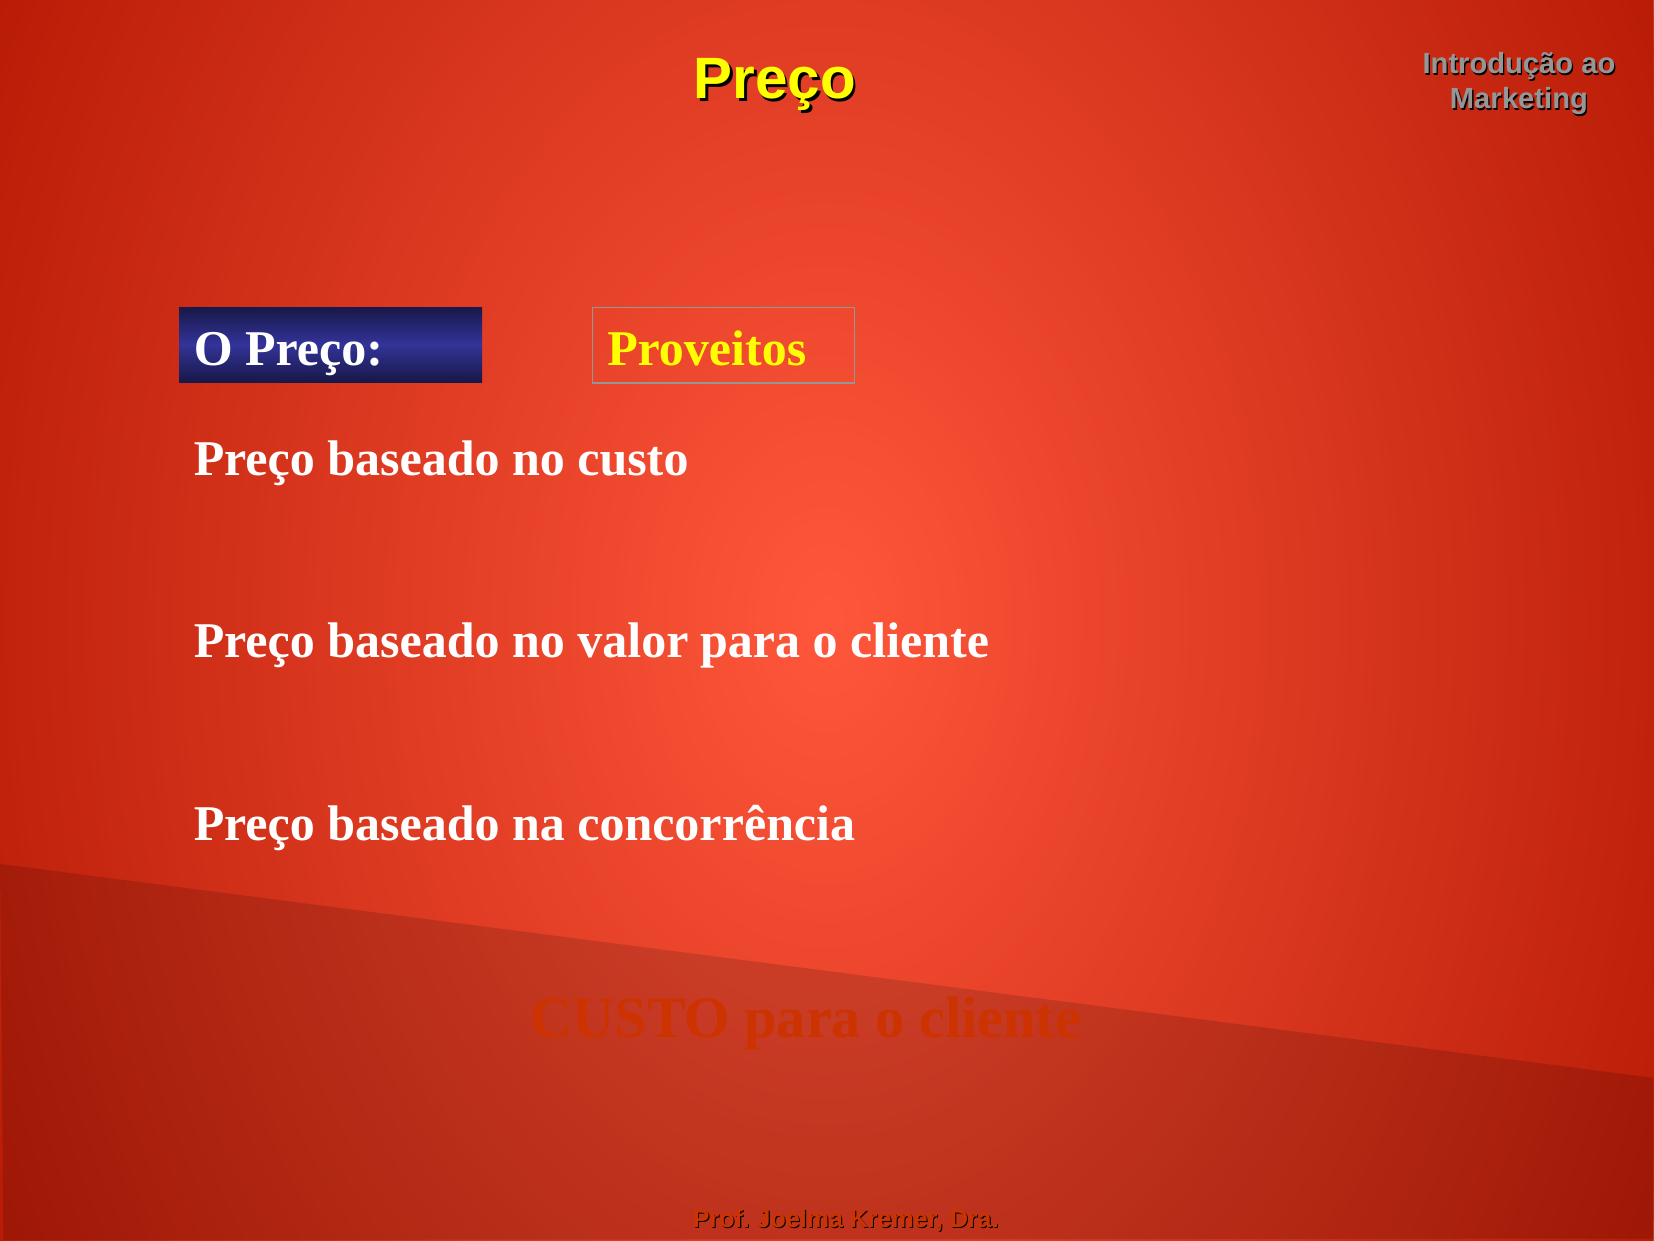

# Introdução ao Marketing
Preço
O Preço:
Proveitos
Preço baseado no custo
Preço baseado no valor para o cliente
Preço baseado na concorrência
CUSTO para o cliente
Prof. Joelma Kremer, Dra.